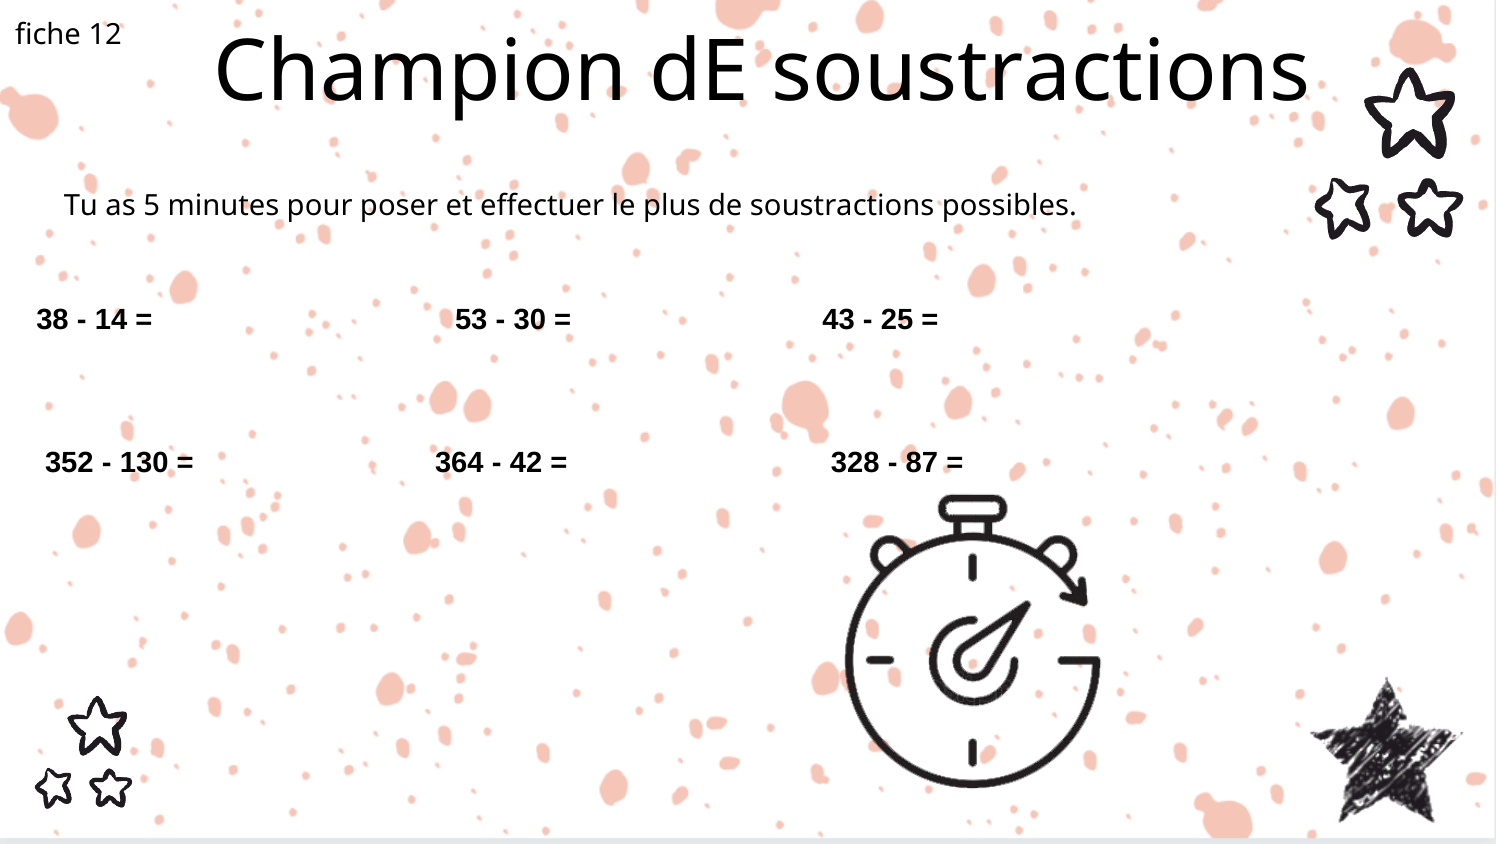

fiche 12
Champion dE soustractions
Tu as 5 minutes pour poser et effectuer le plus de soustractions possibles.
38 - 14 =
53 - 30 =
43 - 25 =
352 - 130 =
364 - 42 = 328 - 87 =